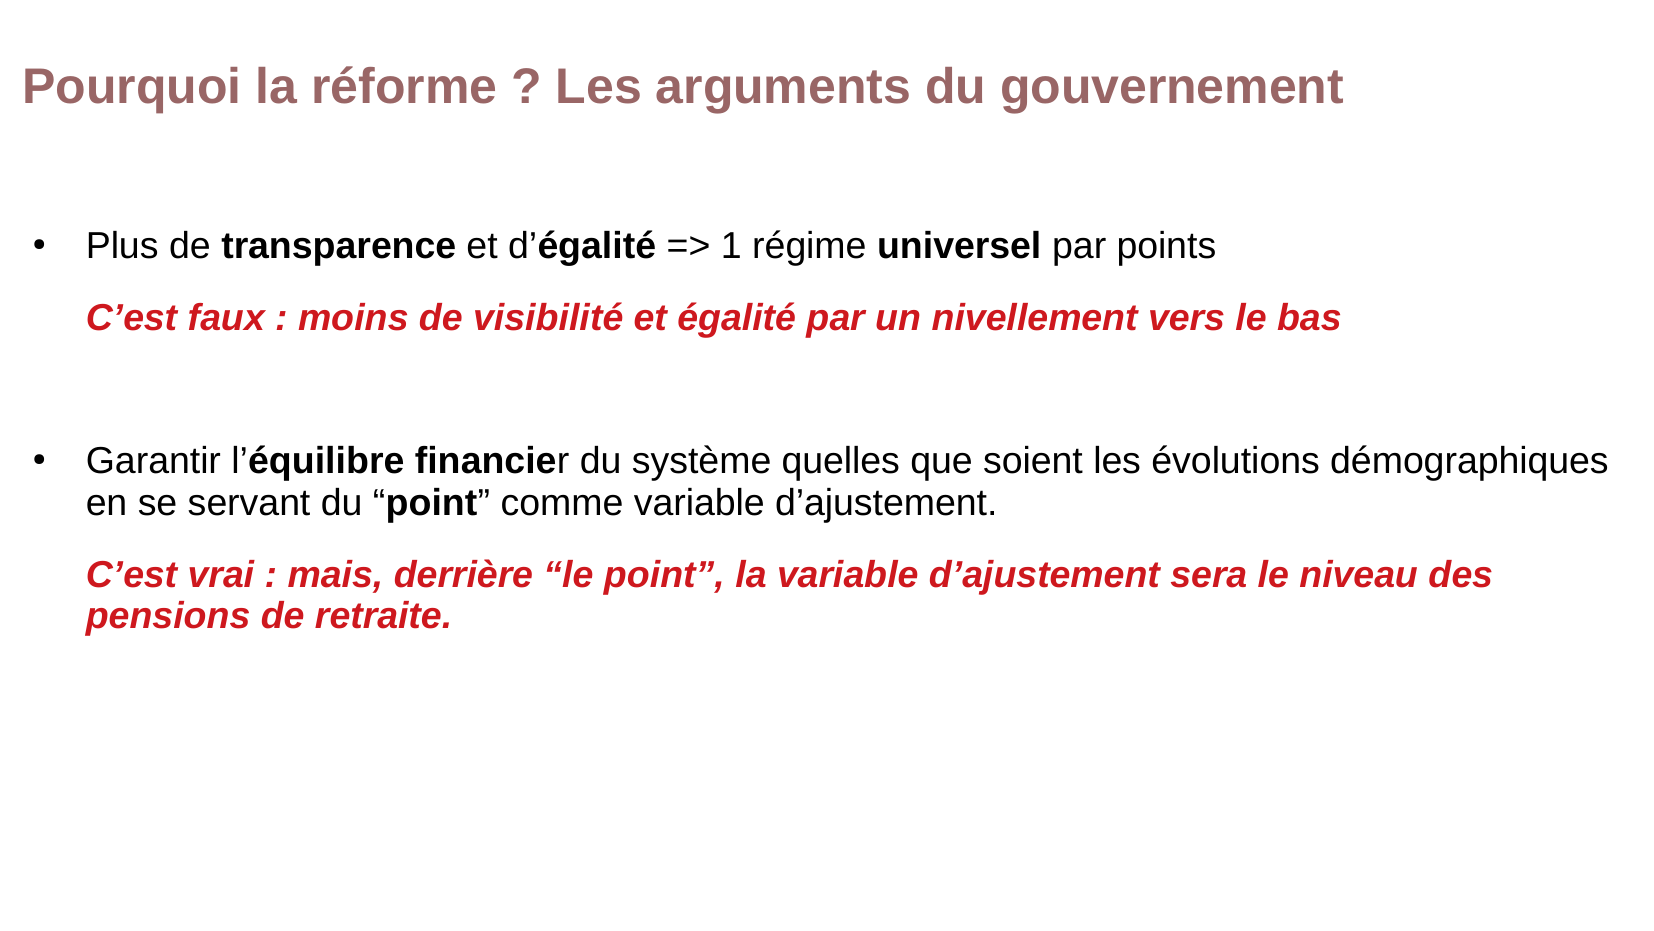

# Pourquoi la réforme ? Les arguments du gouvernement
Plus de transparence et d’égalité => 1 régime universel par points
C’est faux : moins de visibilité et égalité par un nivellement vers le bas
Garantir l’équilibre financier du système quelles que soient les évolutions démographiques en se servant du “point” comme variable d’ajustement.
C’est vrai : mais, derrière “le point”, la variable d’ajustement sera le niveau des pensions de retraite.